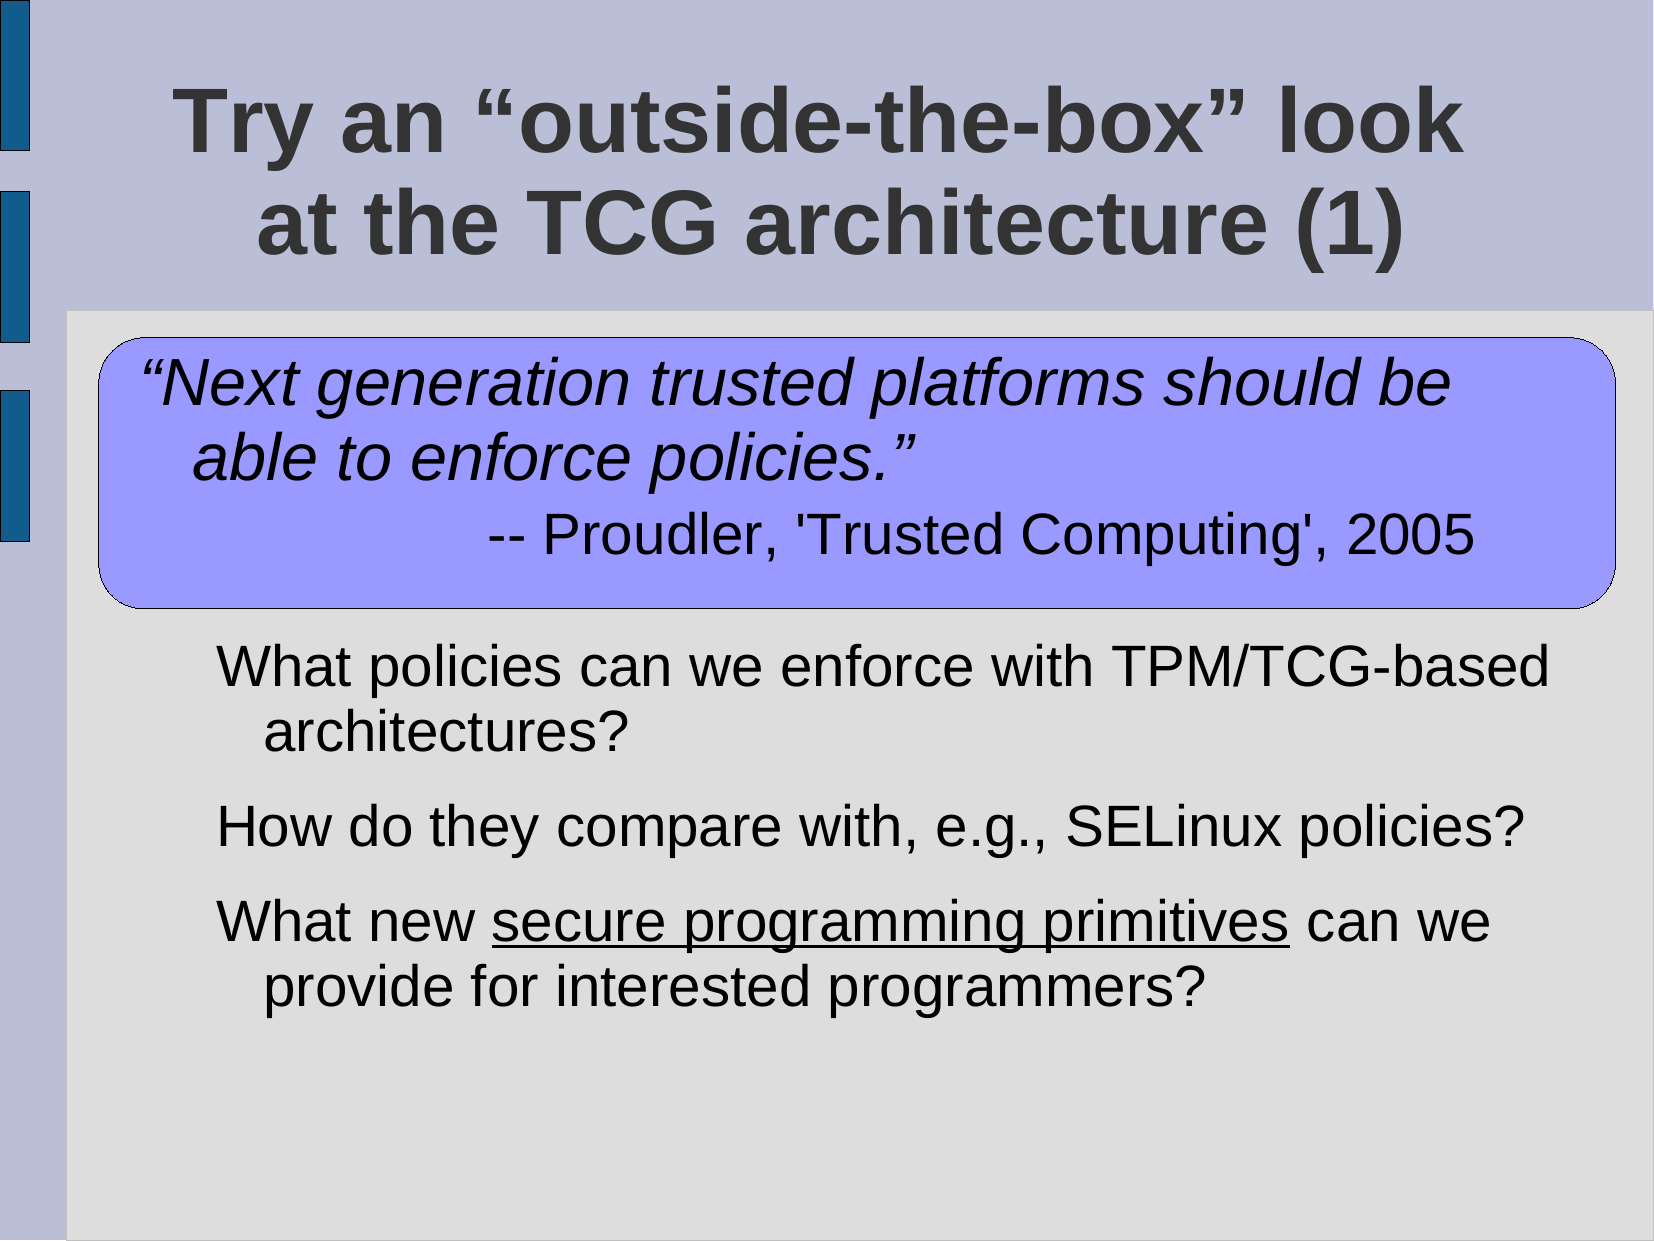

# Try an “outside-the-box” look at the TCG architecture (1)
“Next generation trusted platforms should be able to enforce policies.”
				-- Proudler, 'Trusted Computing', 2005
What policies can we enforce with TPM/TCG-based architectures?
How do they compare with, e.g., SELinux policies?
What new secure programming primitives can we provide for interested programmers?